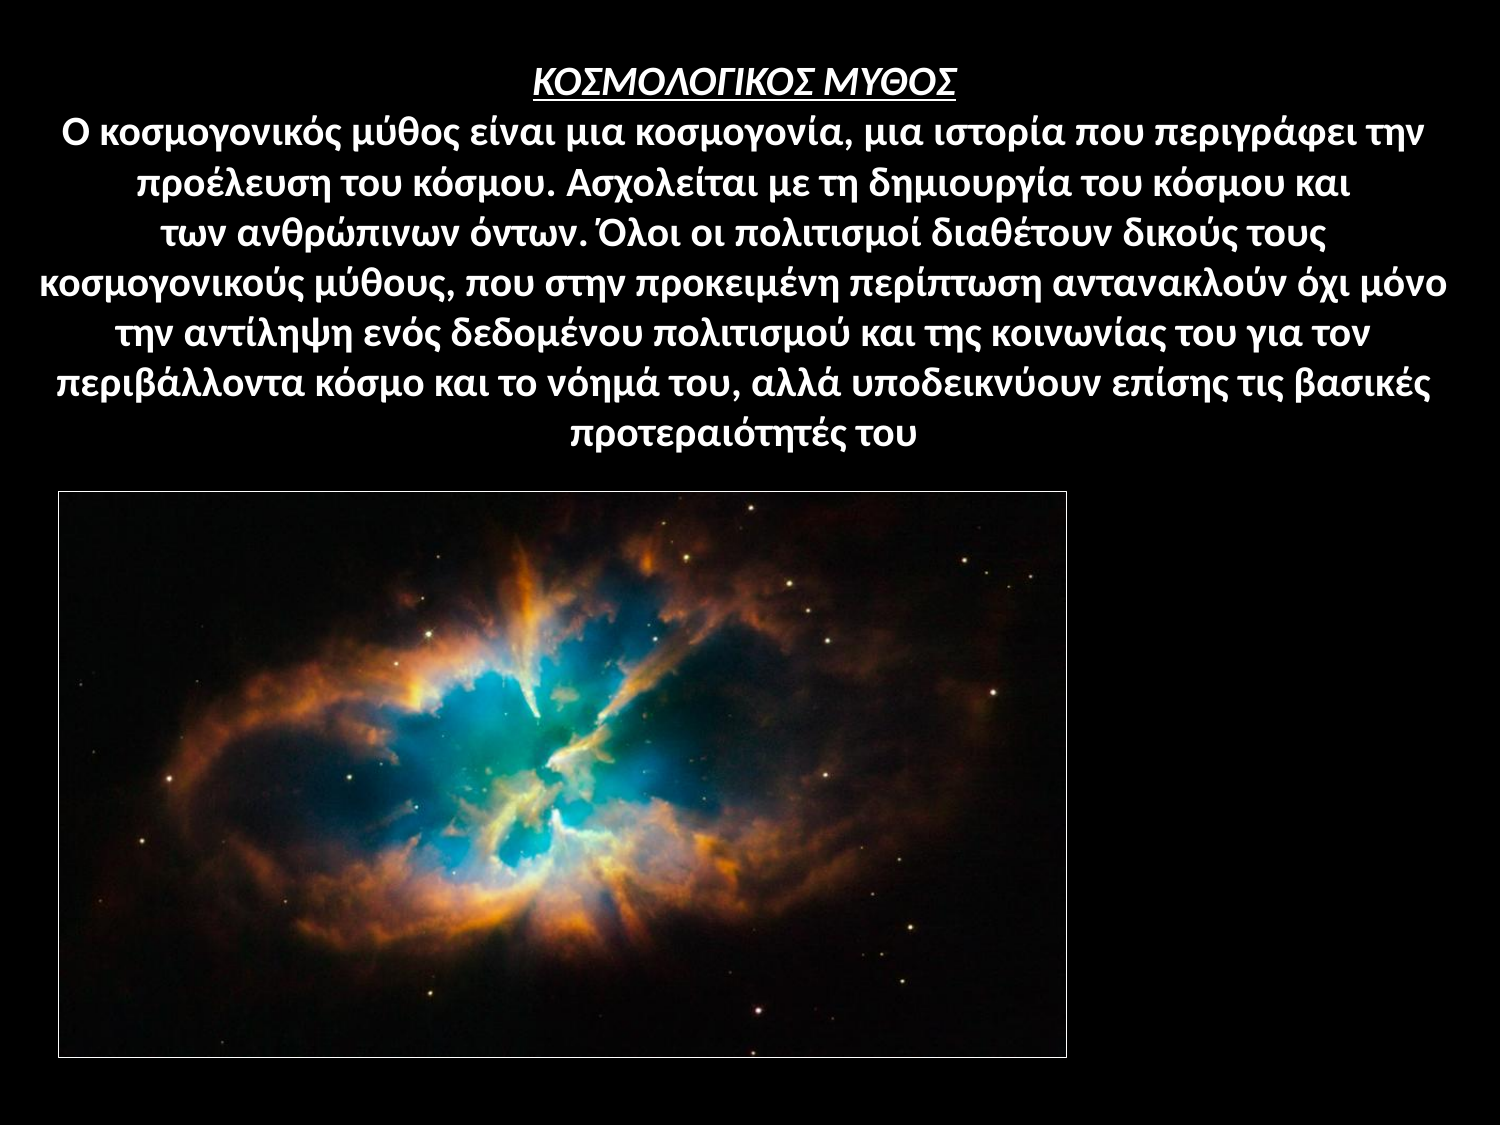

ΚΟΣΜΟΛΟΓΙΚΟΣ ΜΥΘΟΣ
Ο κοσμογονικός μύθος είναι μια κοσμογονία, μια ιστορία που περιγράφει την προέλευση του κόσμου. Ασχολείται με τη δημιουργία του κόσμου και των ανθρώπινων όντων. Όλοι οι πολιτισμοί διαθέτουν δικούς τους κοσμογονικούς μύθους, που στην προκειμένη περίπτωση αντανακλούν όχι μόνο την αντίληψη ενός δεδομένου πολιτισμού και της κοινωνίας του για τον περιβάλλοντα κόσμο και το νόημά του, αλλά υποδεικνύουν επίσης τις βασικές προτεραιότητές του